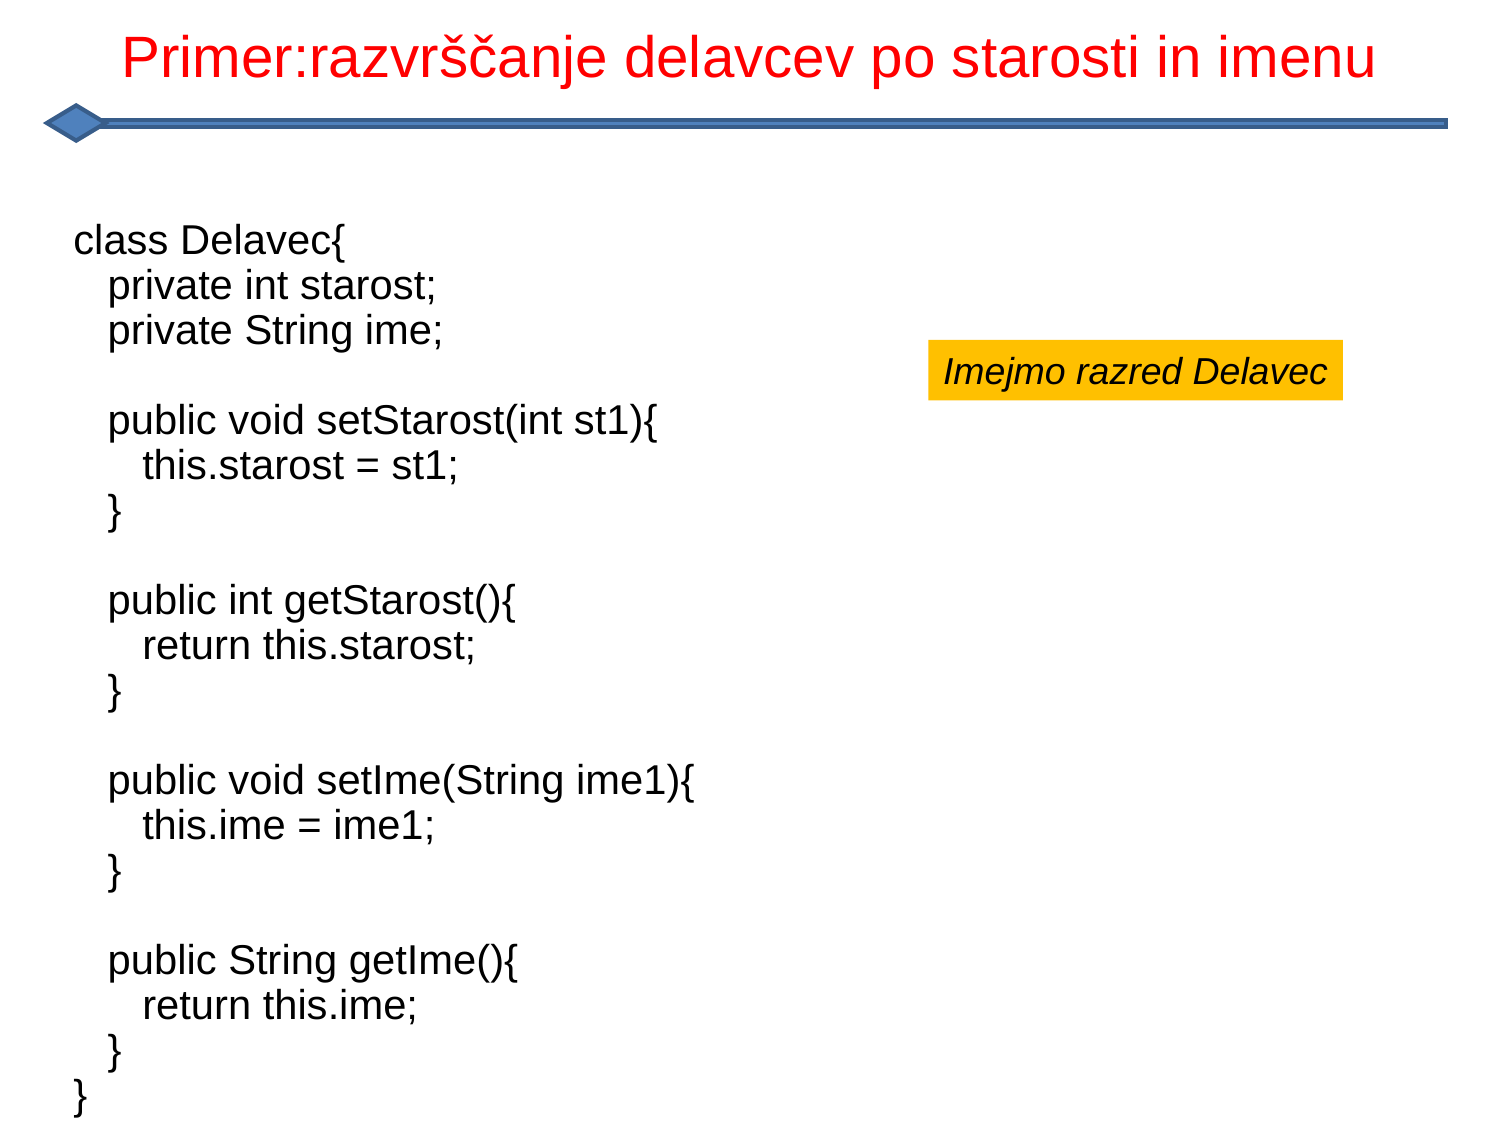

# Primer:razvrščanje delavcev po starosti in imenu
class Delavec{
 private int starost;
 private String ime;
 public void setStarost(int st1){
 this.starost = st1;
 }
 public int getStarost(){
 return this.starost;
 }
 public void setIme(String ime1){
 this.ime = ime1;
 }
 public String getIme(){
 return this.ime;
 }
}
Imejmo razred Delavec